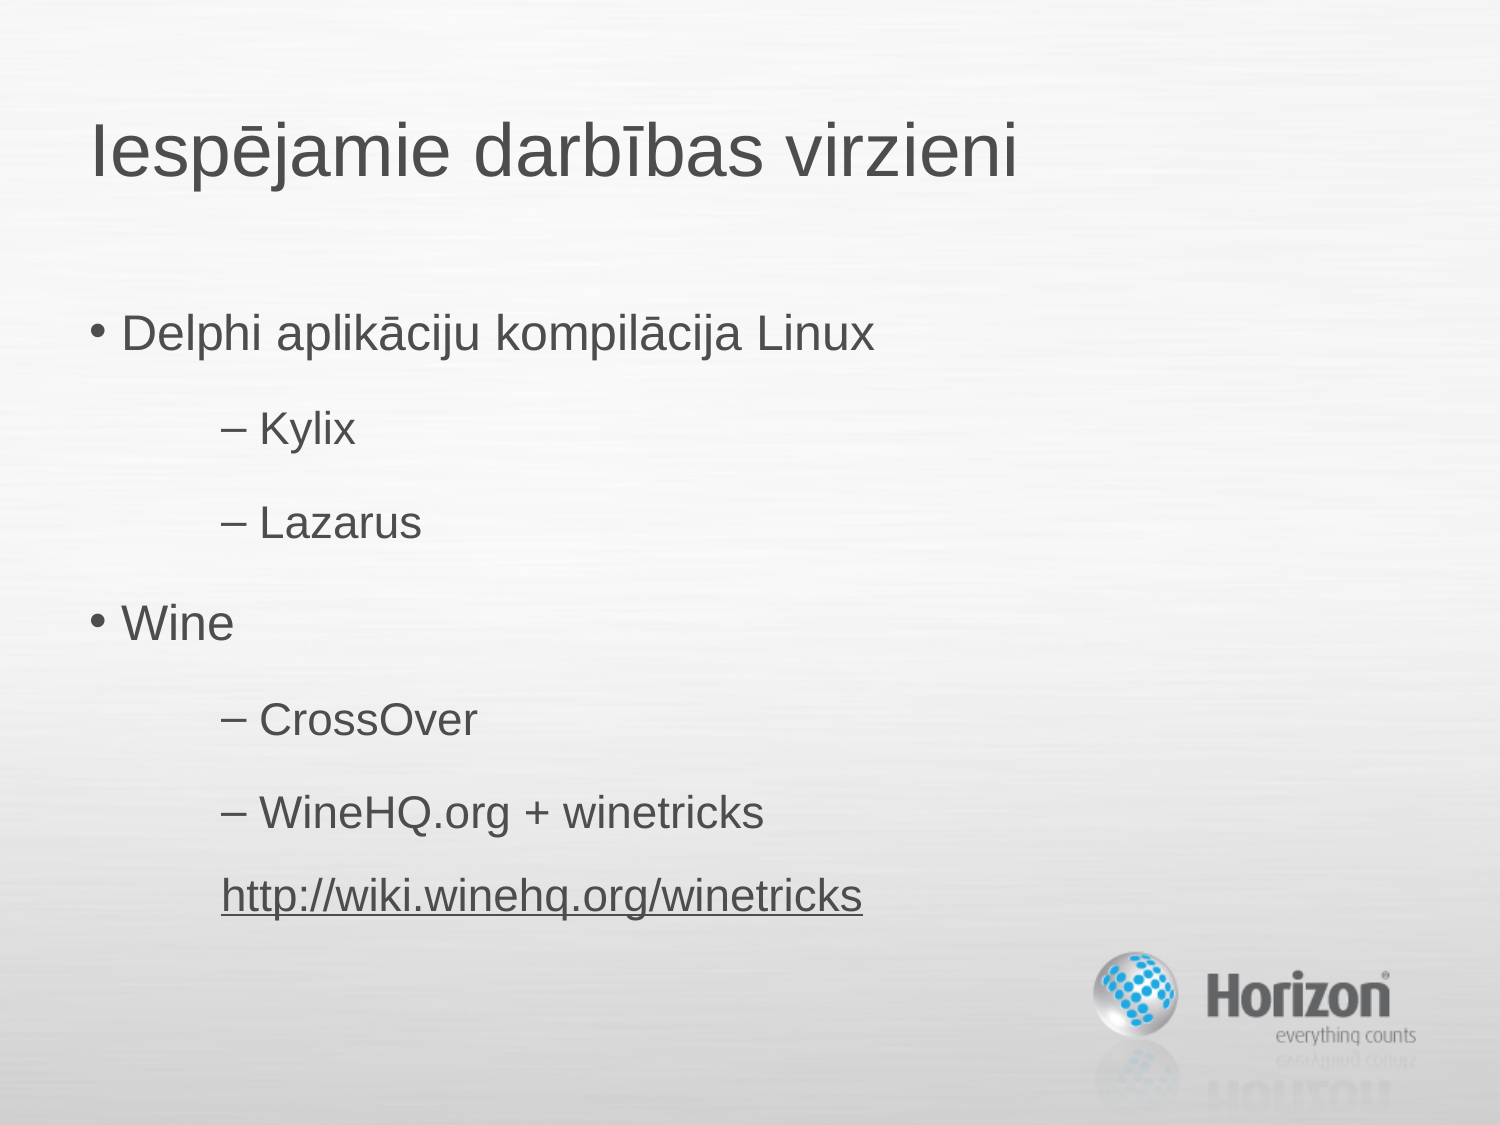

# Iespējamie darbības virzieni
 Delphi aplikāciju kompilācija Linux
 Kylix
 Lazarus
 Wine
 CrossOver
 WineHQ.org + winetricks
http://wiki.winehq.org/winetricks